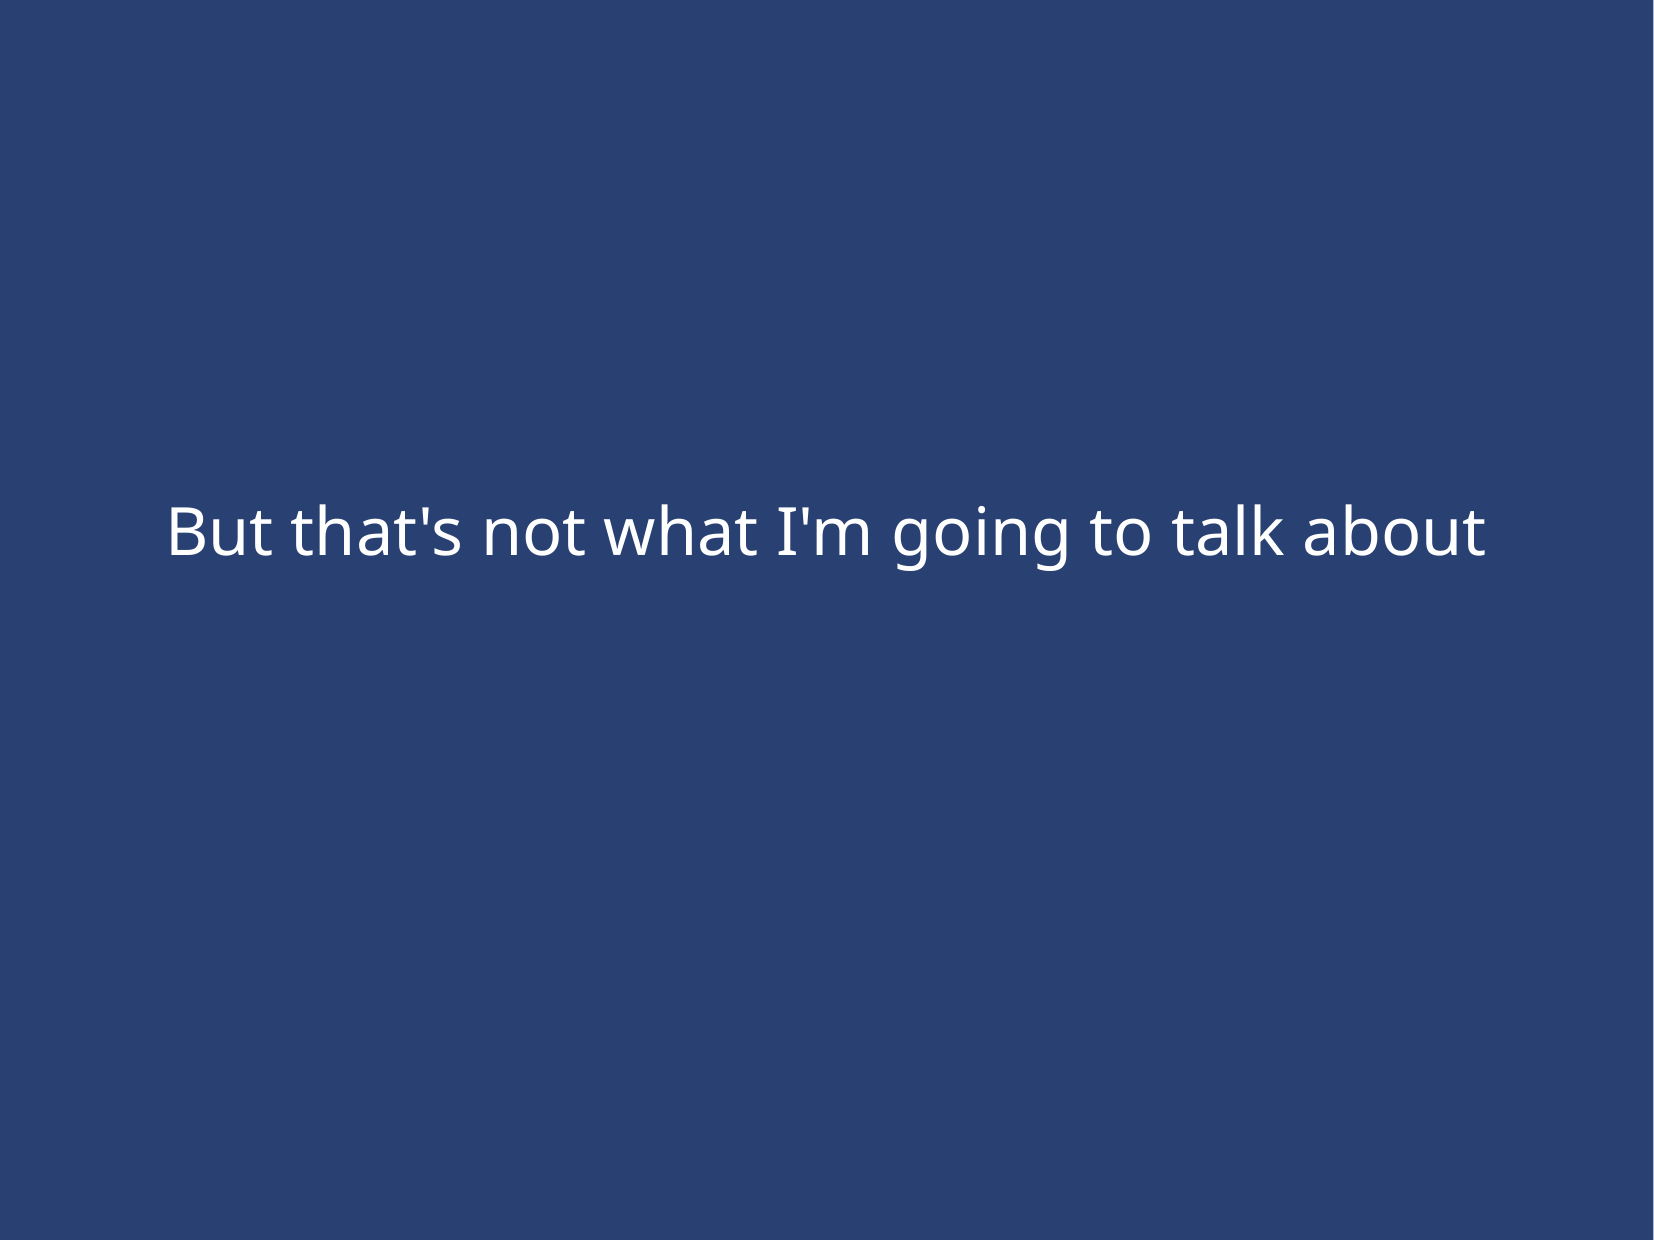

# But that's not what I'm going to talk about